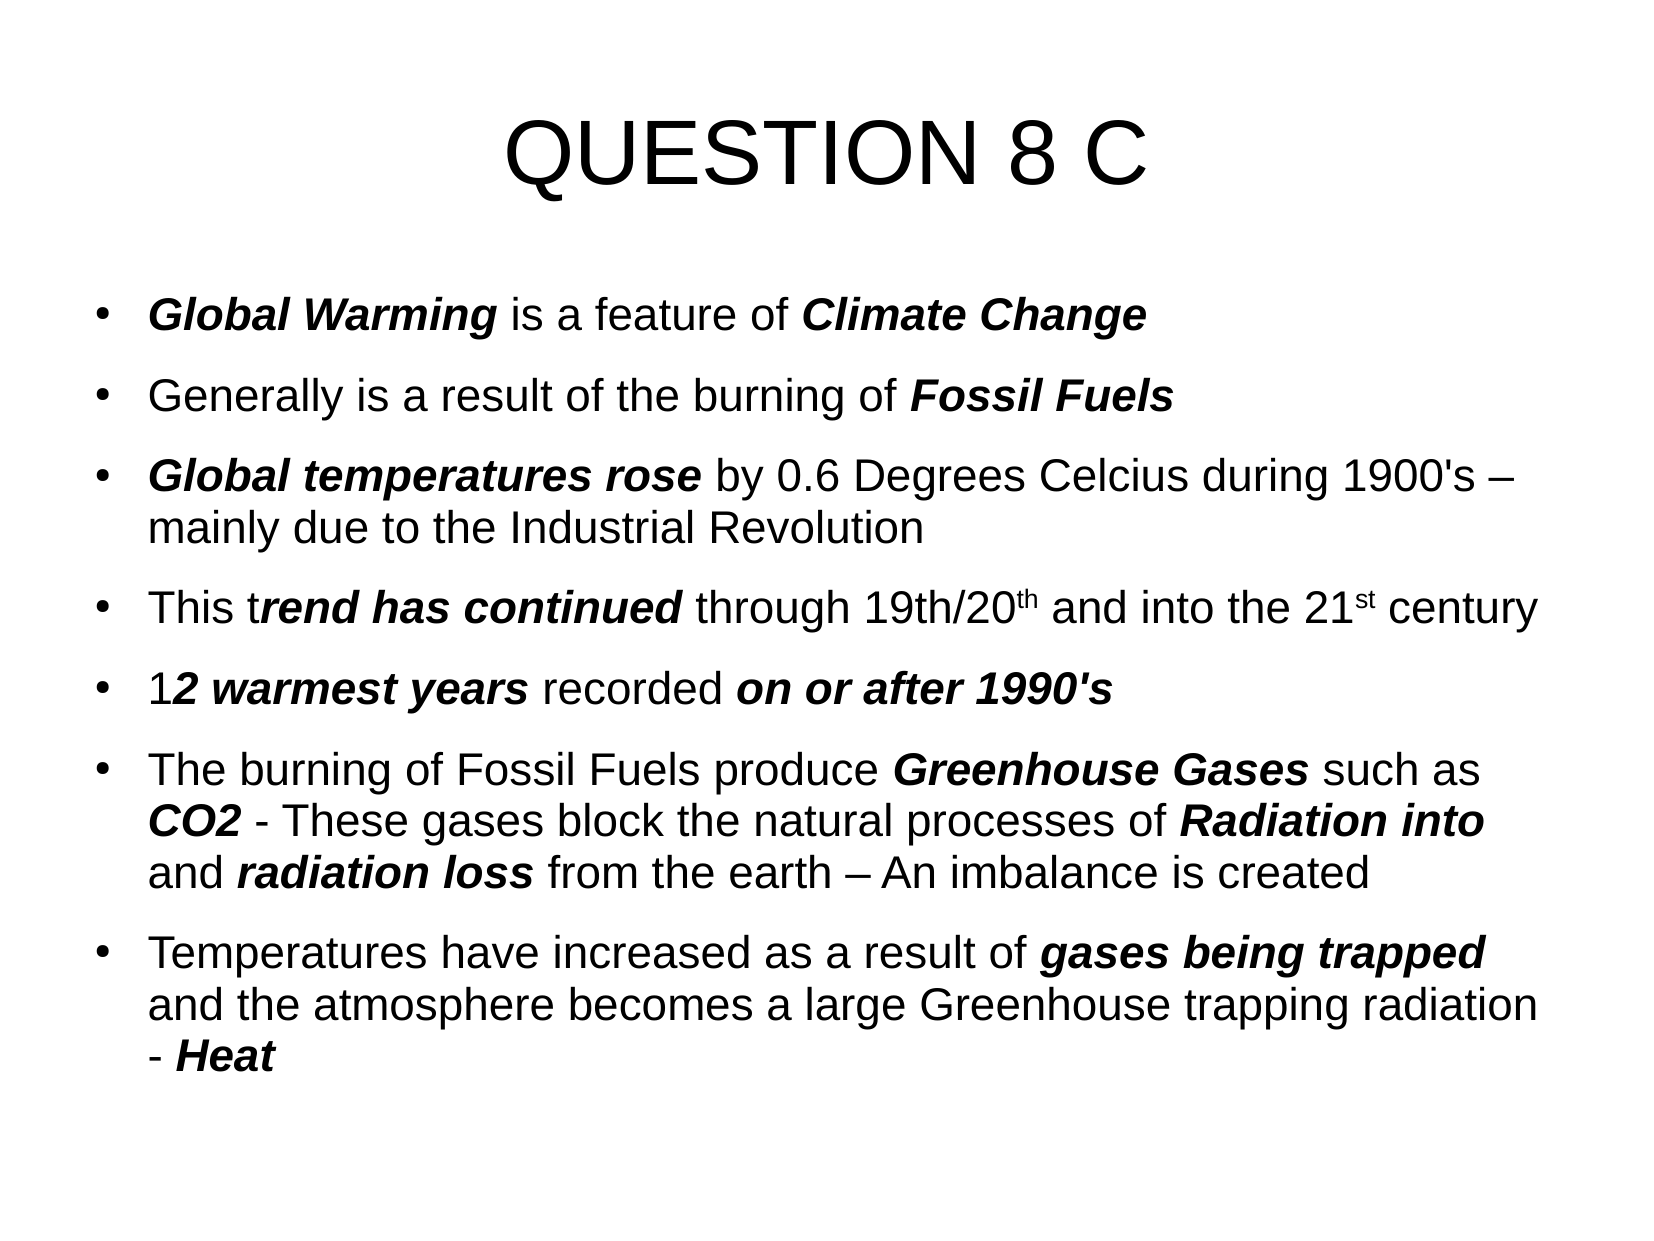

# QUESTION 8 C
Global Warming is a feature of Climate Change
Generally is a result of the burning of Fossil Fuels
Global temperatures rose by 0.6 Degrees Celcius during 1900's – mainly due to the Industrial Revolution
This trend has continued through 19th/20th and into the 21st century
12 warmest years recorded on or after 1990's
The burning of Fossil Fuels produce Greenhouse Gases such as CO2 - These gases block the natural processes of Radiation into and radiation loss from the earth – An imbalance is created
Temperatures have increased as a result of gases being trapped and the atmosphere becomes a large Greenhouse trapping radiation - Heat